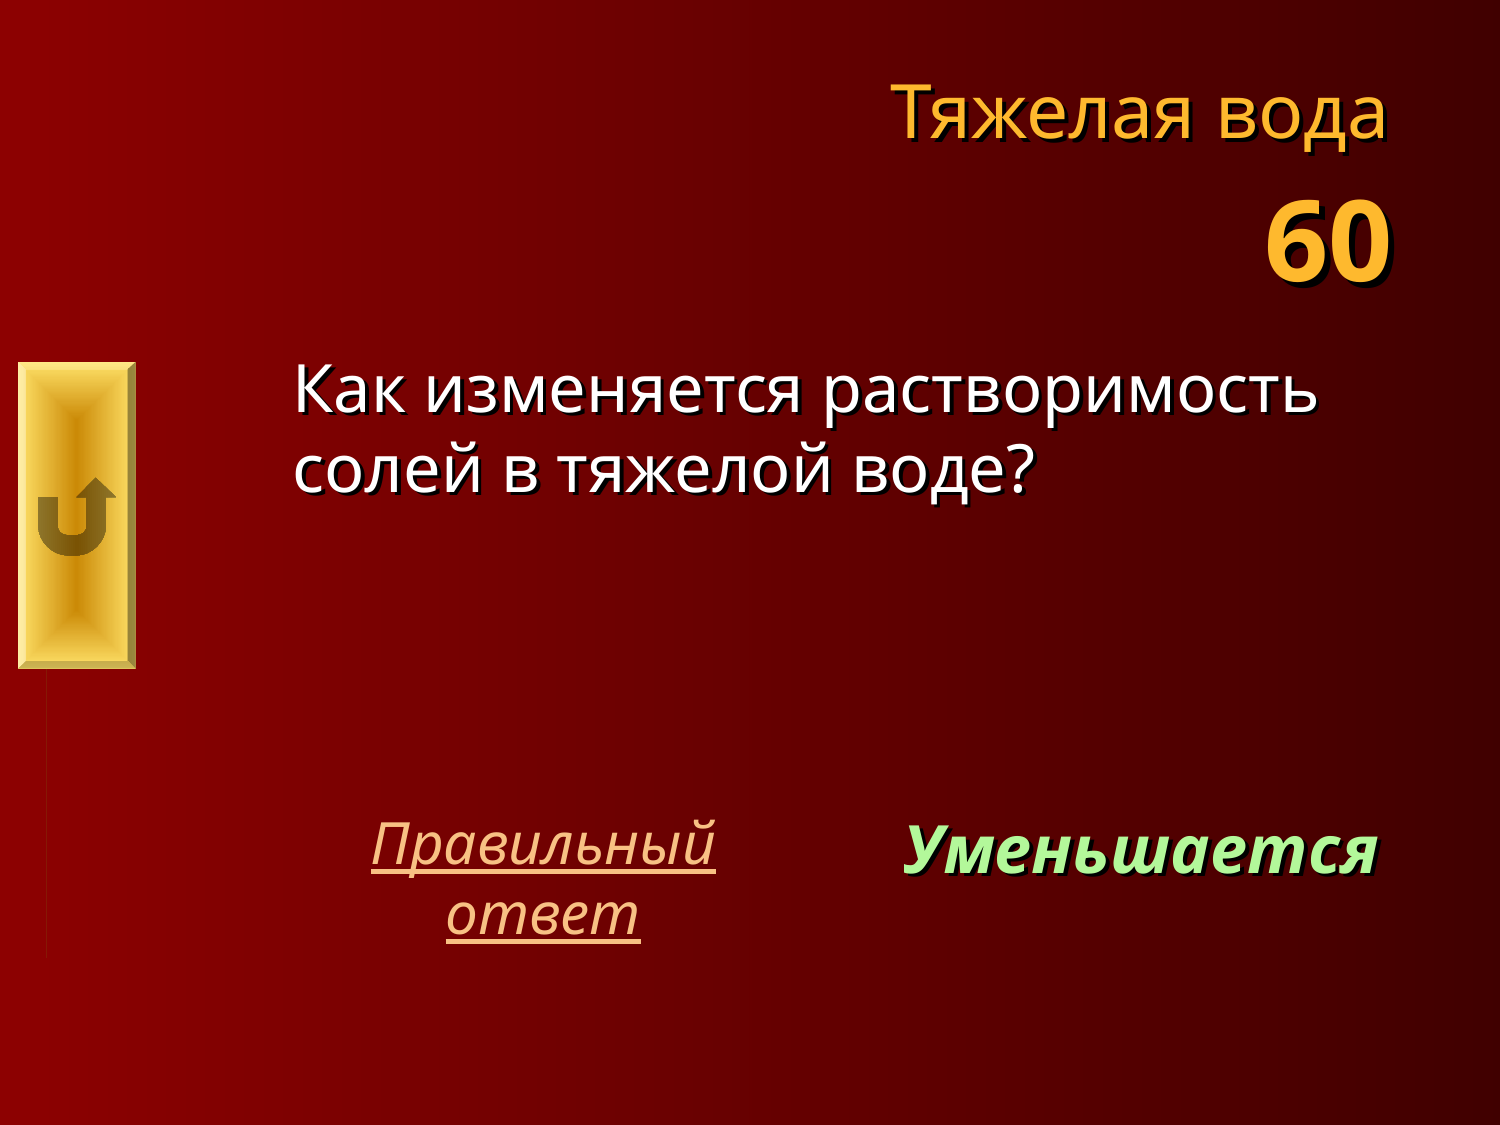

# Тяжелая вода
60
Как изменяется растворимость солей в тяжелой воде?
Уменьшается
Правильный ответ